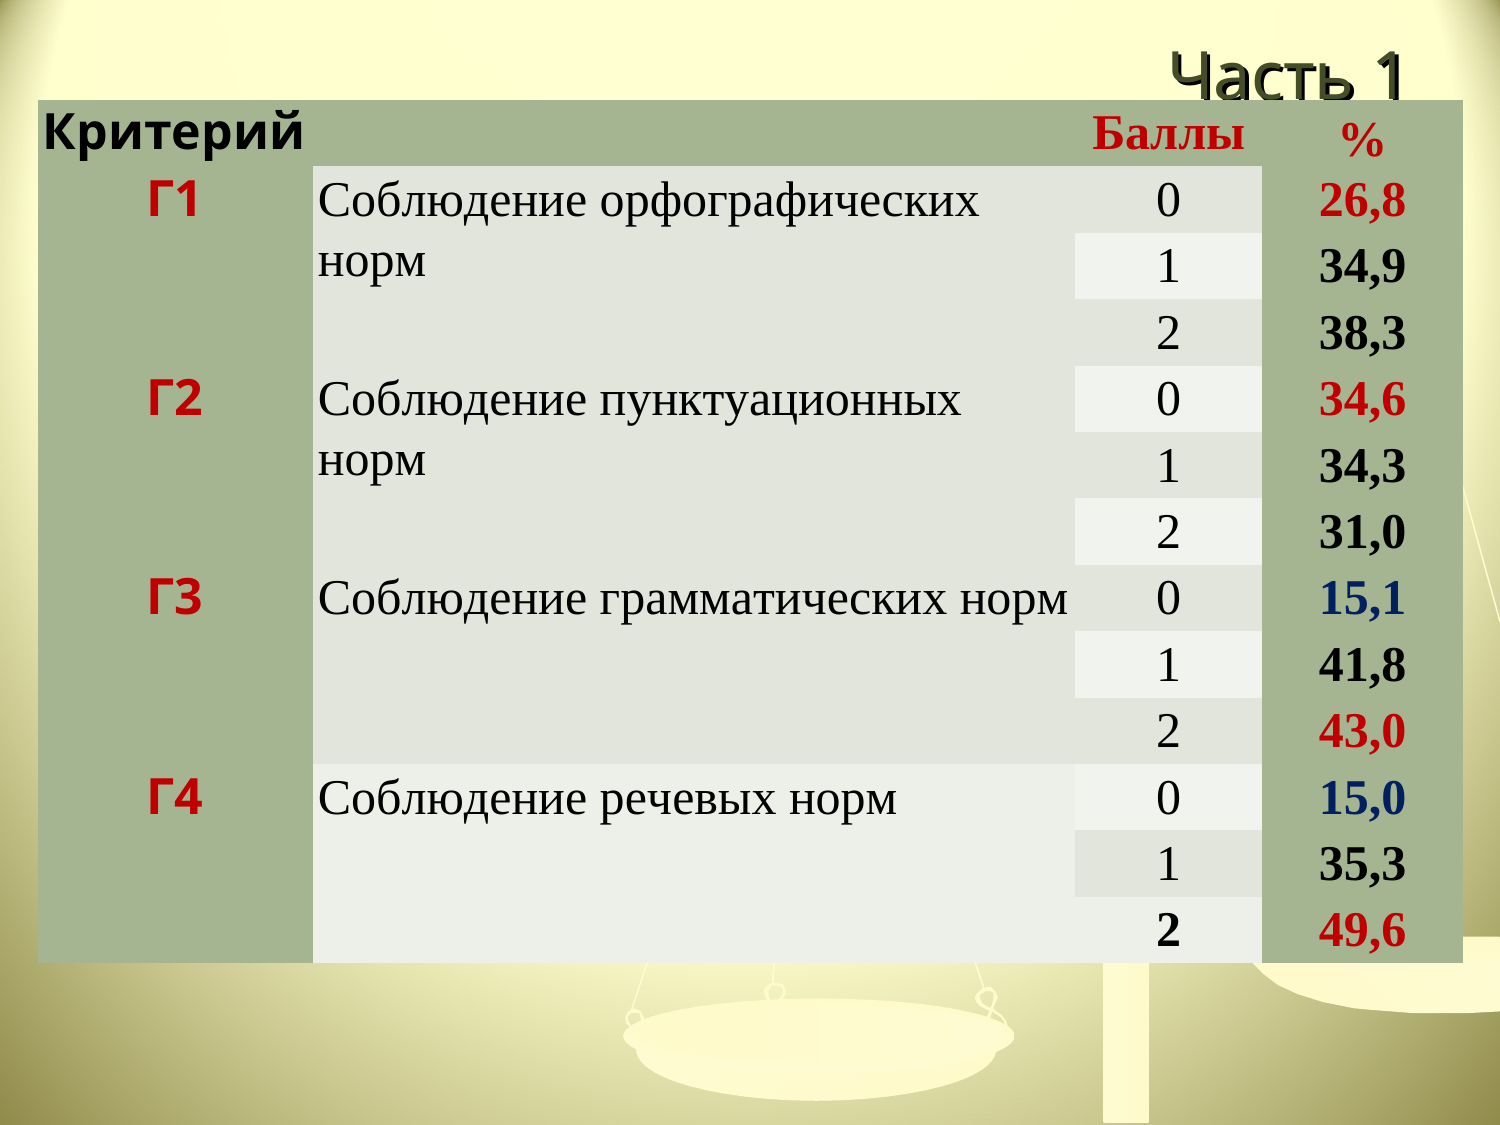

# Часть 1
| Критерий | | Баллы | % |
| --- | --- | --- | --- |
| Г1 | Соблюдение орфографических норм | 0 | 26,8 |
| | | 1 | 34,9 |
| | | 2 | 38,3 |
| Г2 | Соблюдение пунктуационных норм | 0 | 34,6 |
| | | 1 | 34,3 |
| | | 2 | 31,0 |
| Г3 | Соблюдение грамматических норм | 0 | 15,1 |
| | | 1 | 41,8 |
| | | 2 | 43,0 |
| Г4 | Соблюдение речевых норм | 0 | 15,0 |
| | | 1 | 35,3 |
| | | 2 | 49,6 |